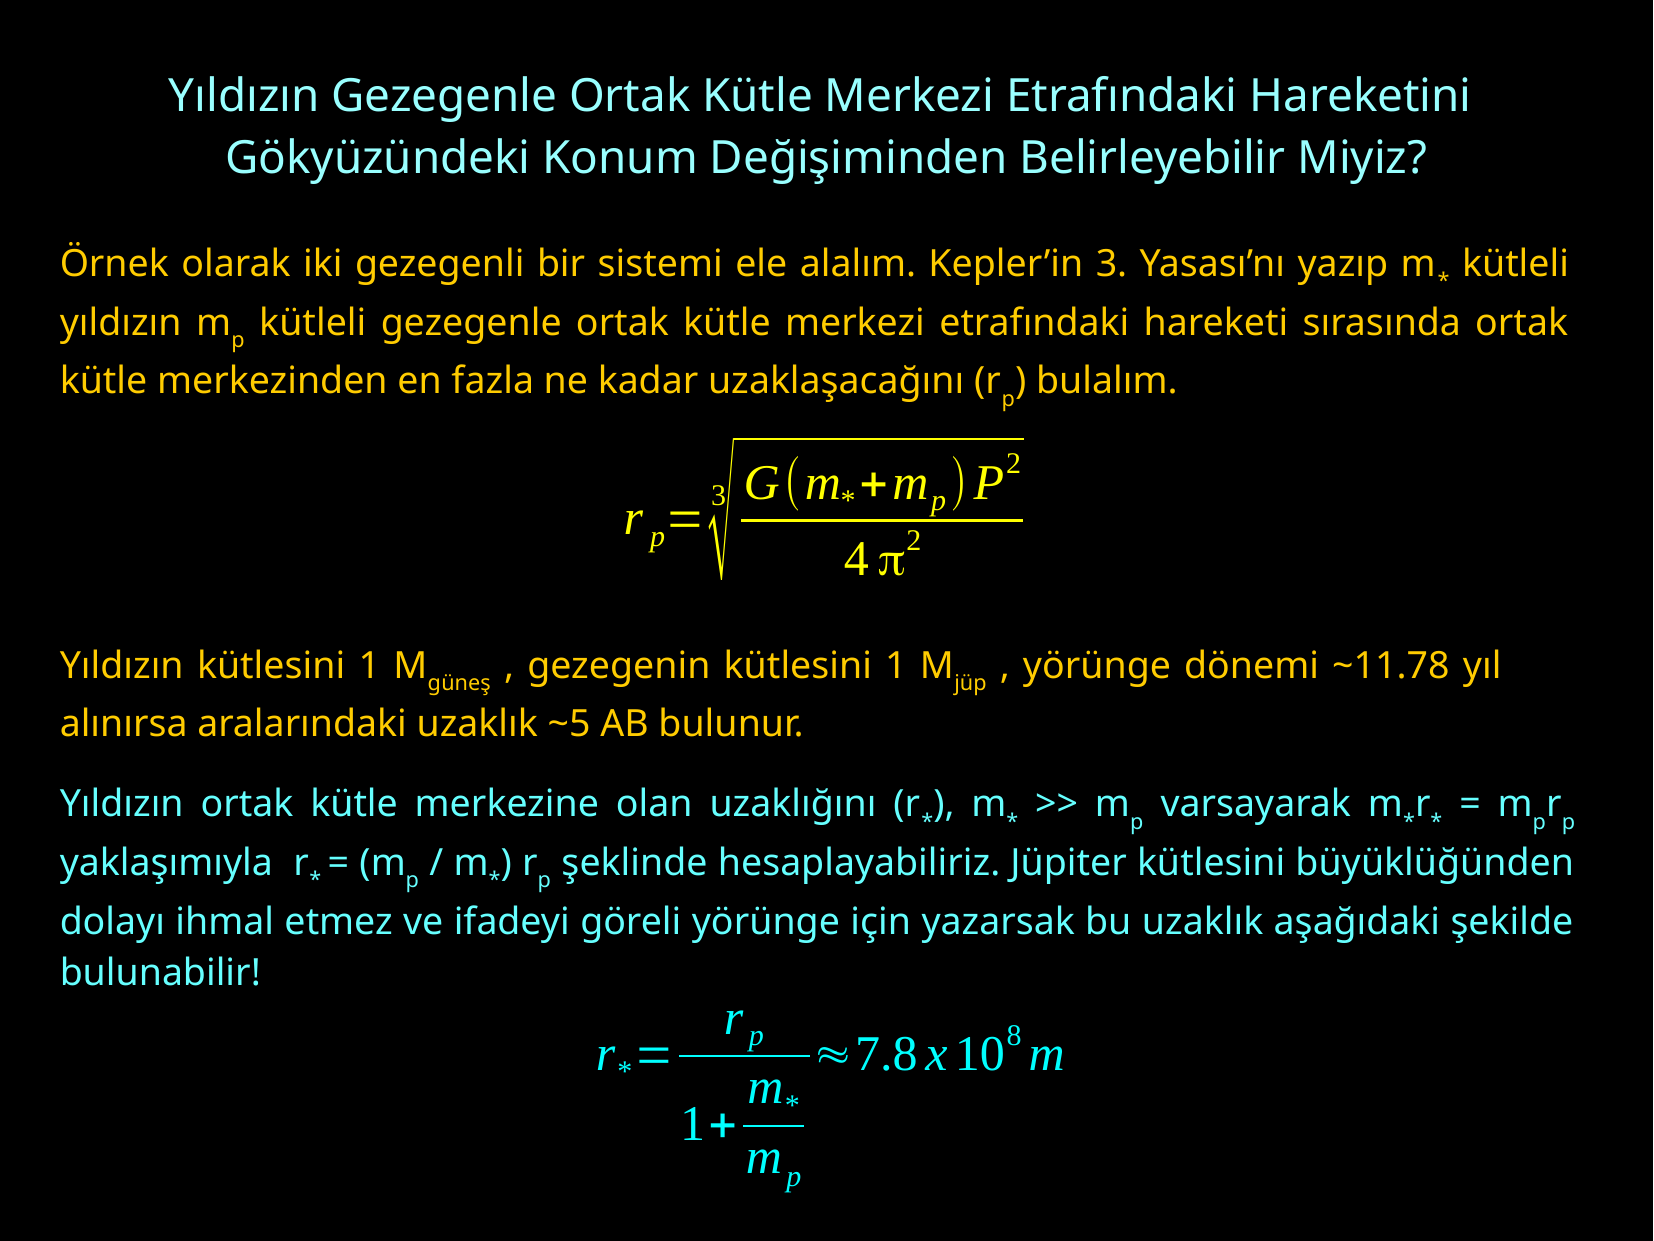

# Yıldızın Gezegenle Ortak Kütle Merkezi Etrafındaki Hareketini Gökyüzündeki Konum Değişiminden Belirleyebilir Miyiz?
Örnek olarak iki gezegenli bir sistemi ele alalım. Kepler’in 3. Yasası’nı yazıp m* kütleli yıldızın mp kütleli gezegenle ortak kütle merkezi etrafındaki hareketi sırasında ortak kütle merkezinden en fazla ne kadar uzaklaşacağını (rp) bulalım.
Yıldızın kütlesini 1 Mgüneş , gezegenin kütlesini 1 Mjüp , yörünge dönemi ~11.78 yıl alınırsa aralarındaki uzaklık ~5 AB bulunur.
Yıldızın ortak kütle merkezine olan uzaklığını (r*), m* >> mp varsayarak m*r* = mprp yaklaşımıyla r* = (mp / m*) rp şeklinde hesaplayabiliriz. Jüpiter kütlesini büyüklüğünden dolayı ihmal etmez ve ifadeyi göreli yörünge için yazarsak bu uzaklık aşağıdaki şekilde bulunabilir!